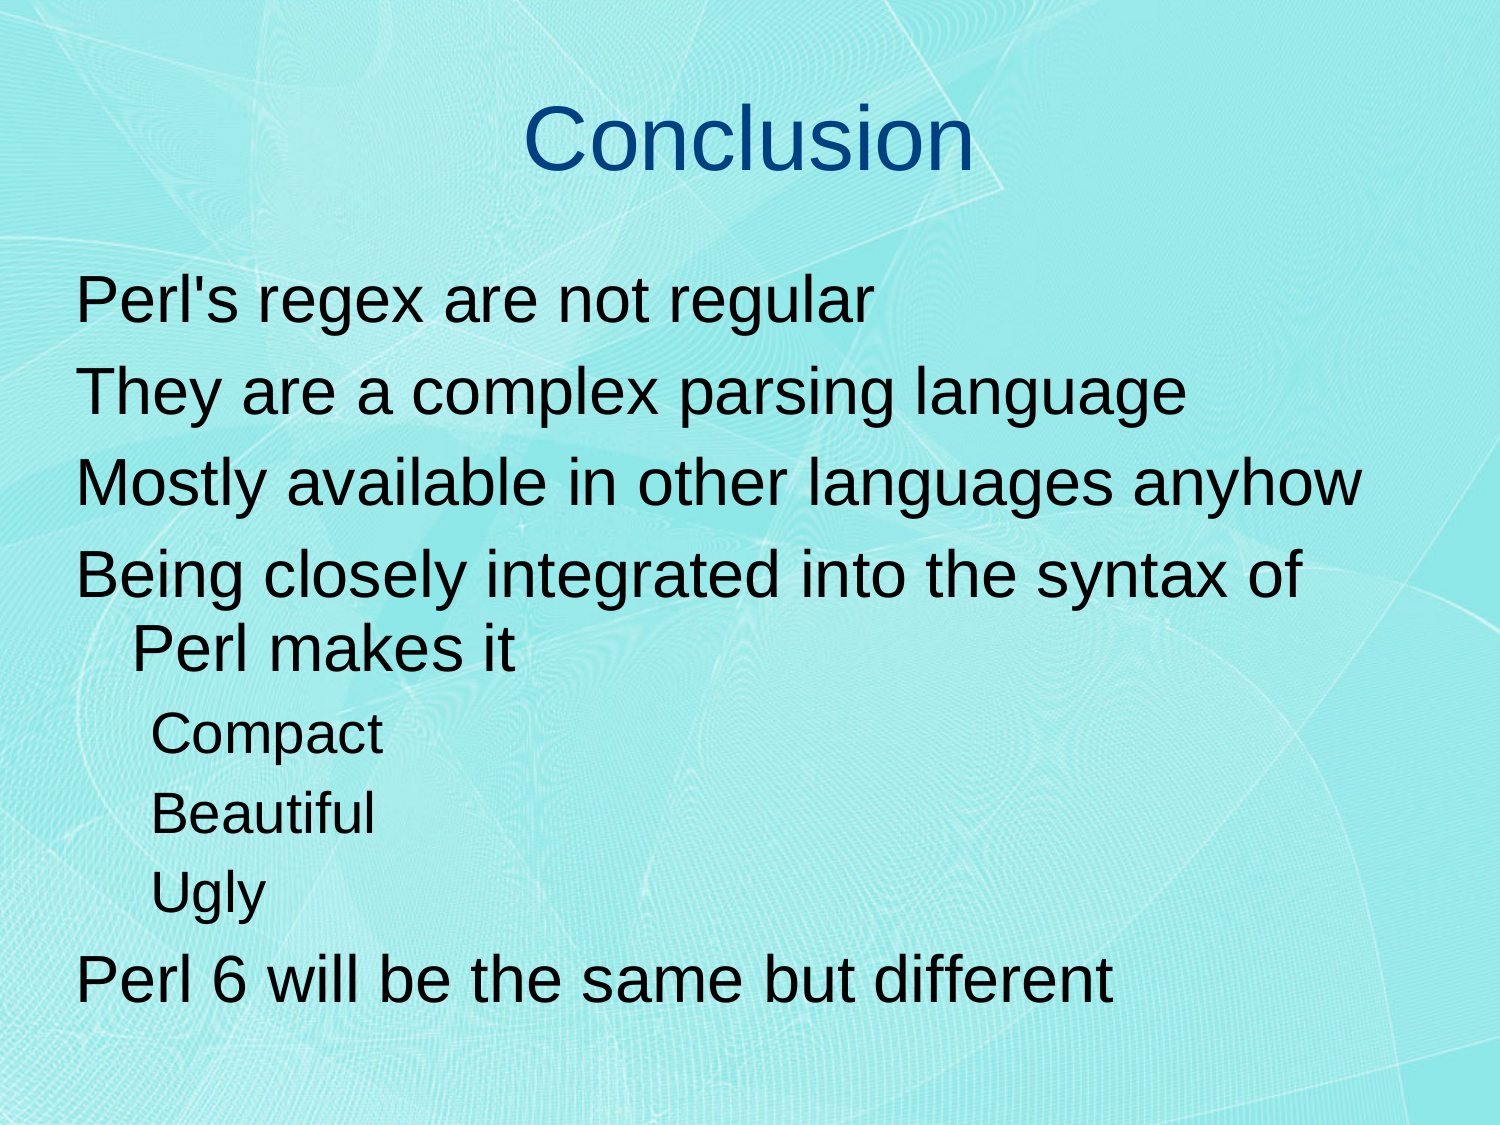

# Conclusion
Perl's regex are not regular
They are a complex parsing language
Mostly available in other languages anyhow
Being closely integrated into the syntax of Perl makes it
Compact
Beautiful
Ugly
Perl 6 will be the same but different